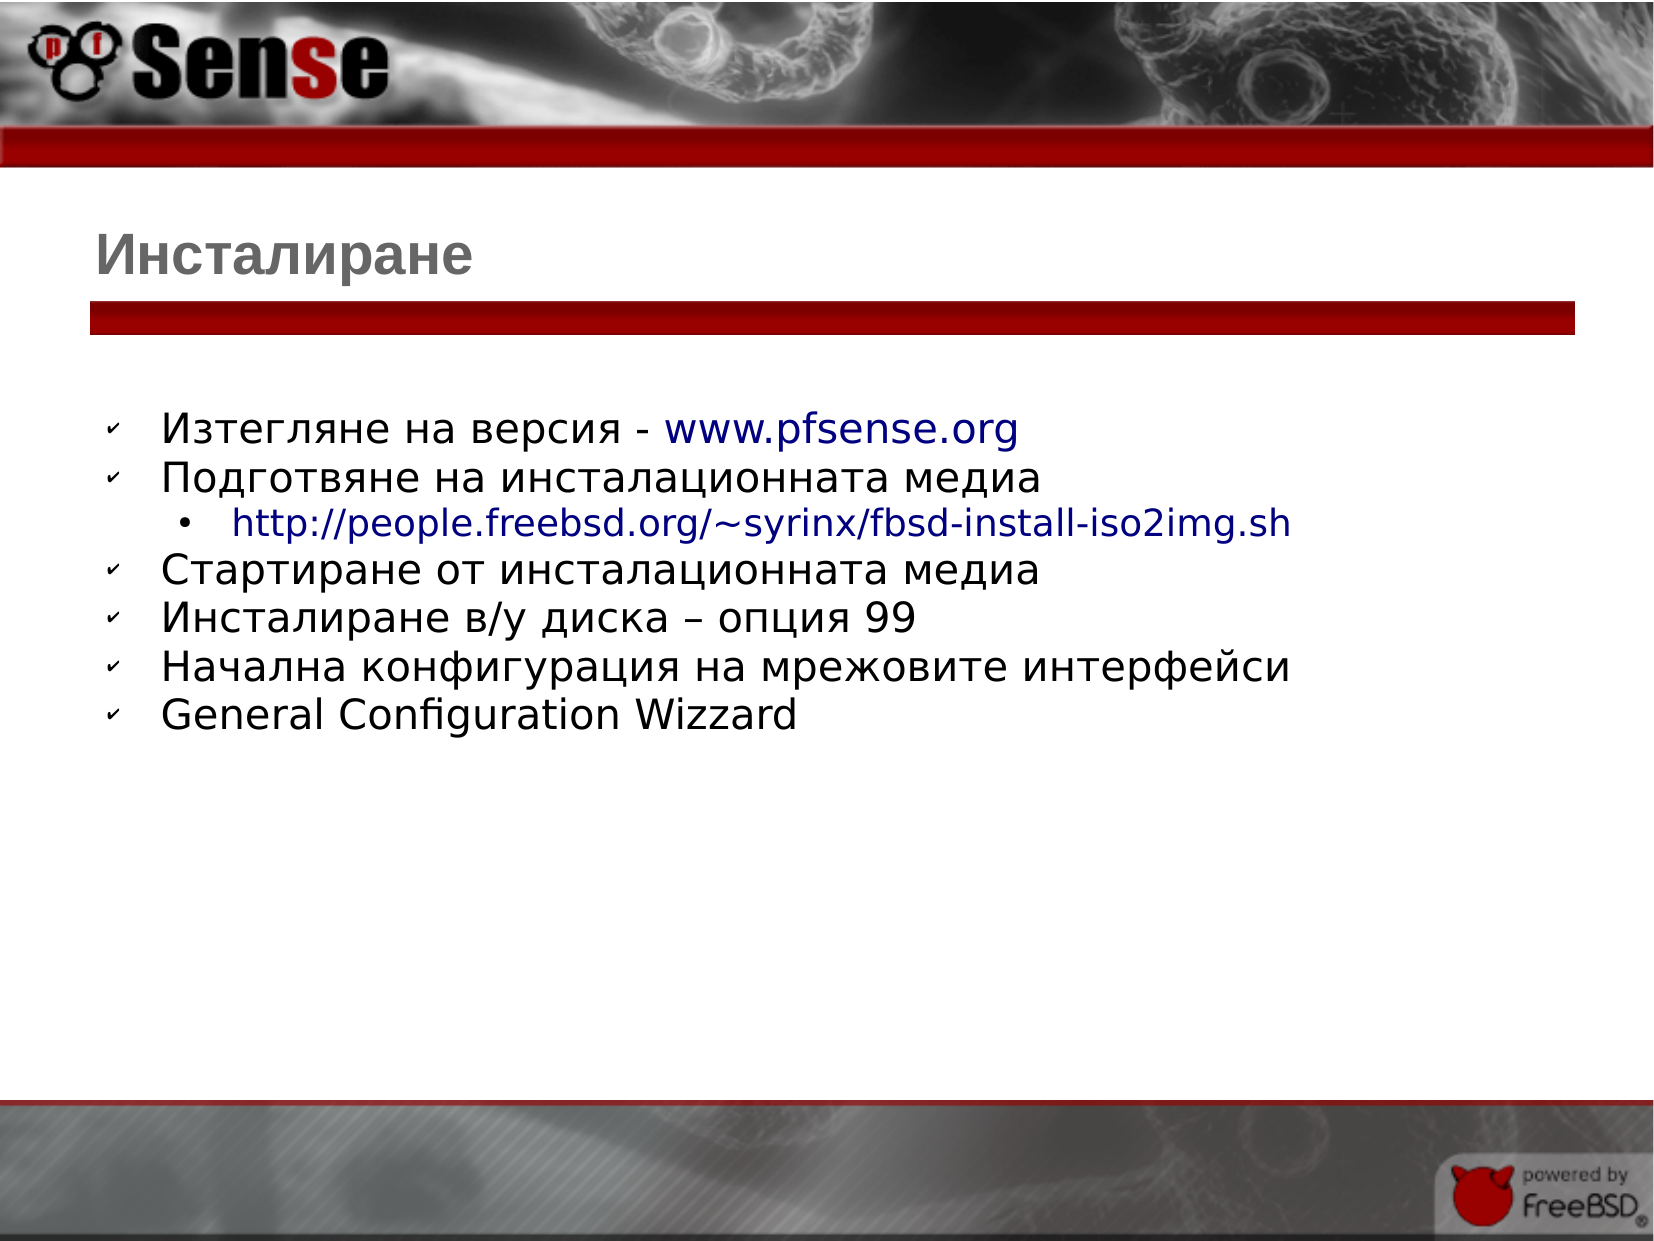

# Инсталиране
Изтегляне на версия - www.pfsense.org
Подготвяне на инсталационната медиа
http://people.freebsd.org/~syrinx/fbsd-install-iso2img.sh
Стартиране от инсталационната медиа
Инсталиране в/у диска – опция 99
Начална конфигурация на мрежовите интерфейси
General Configuration Wizzard